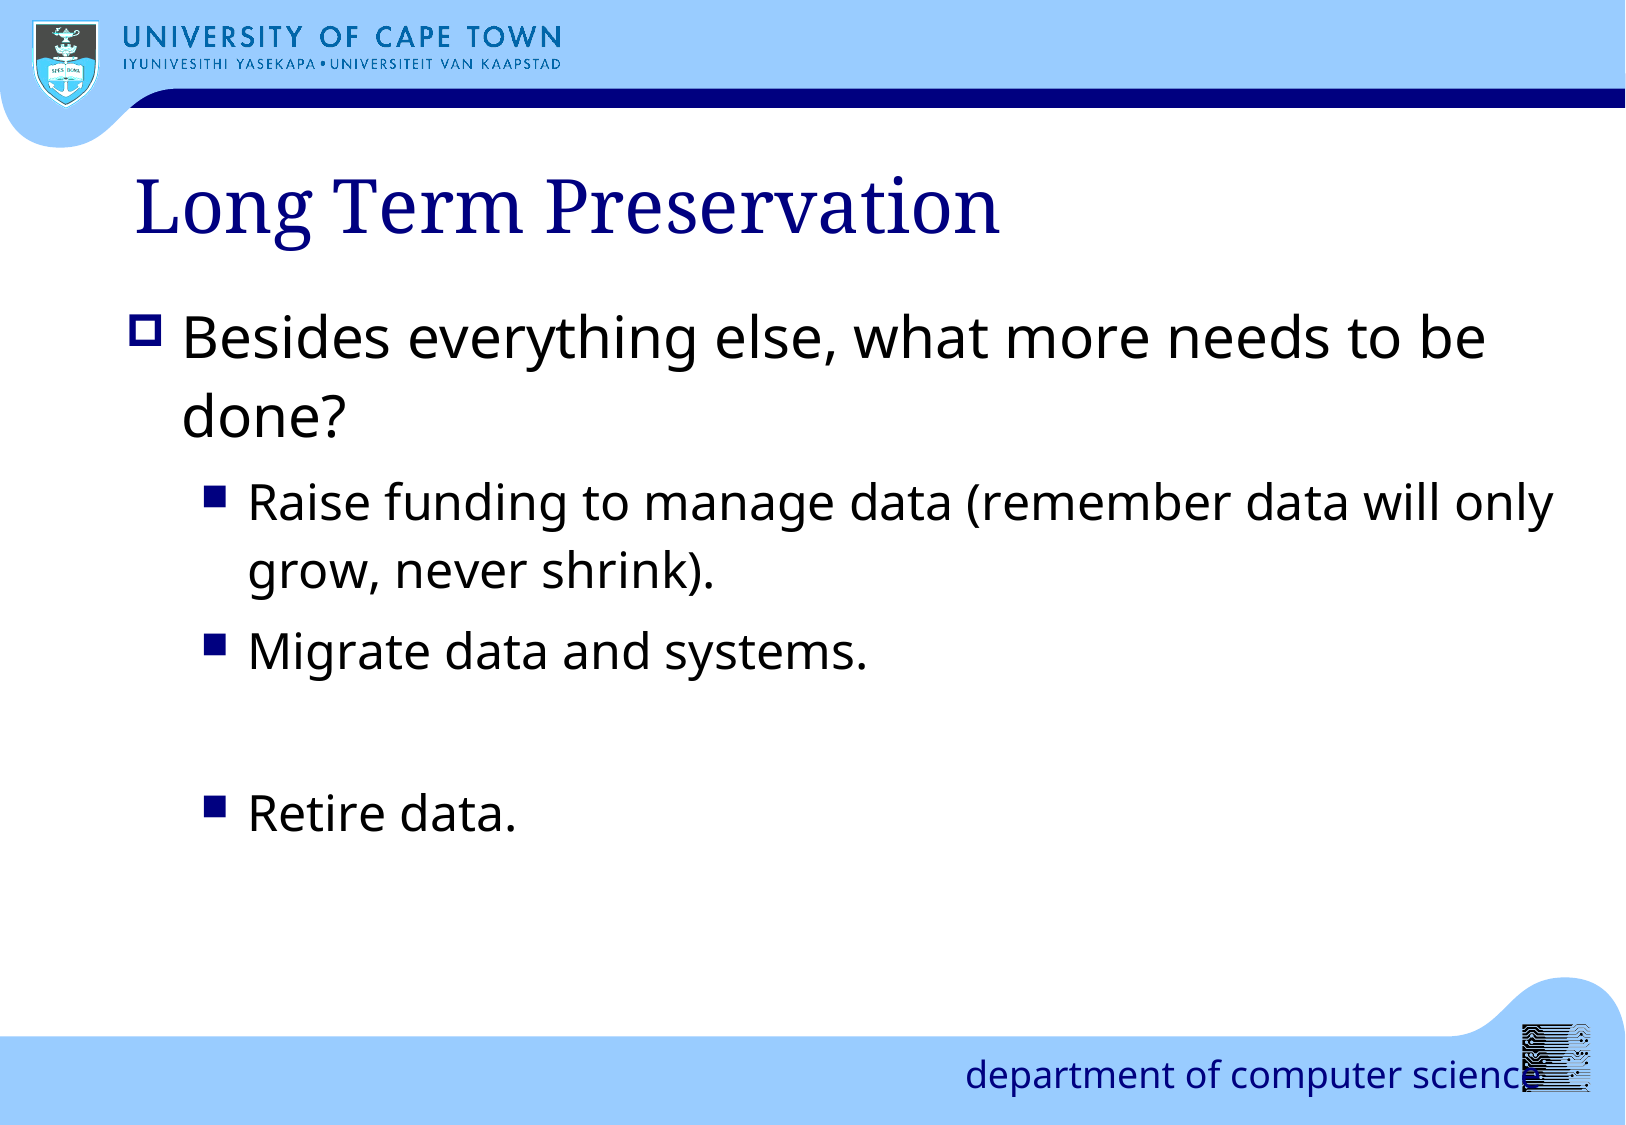

# Long Term Preservation
Besides everything else, what more needs to be done?
Raise funding to manage data (remember data will only grow, never shrink).
Migrate data and systems.
Retire data.